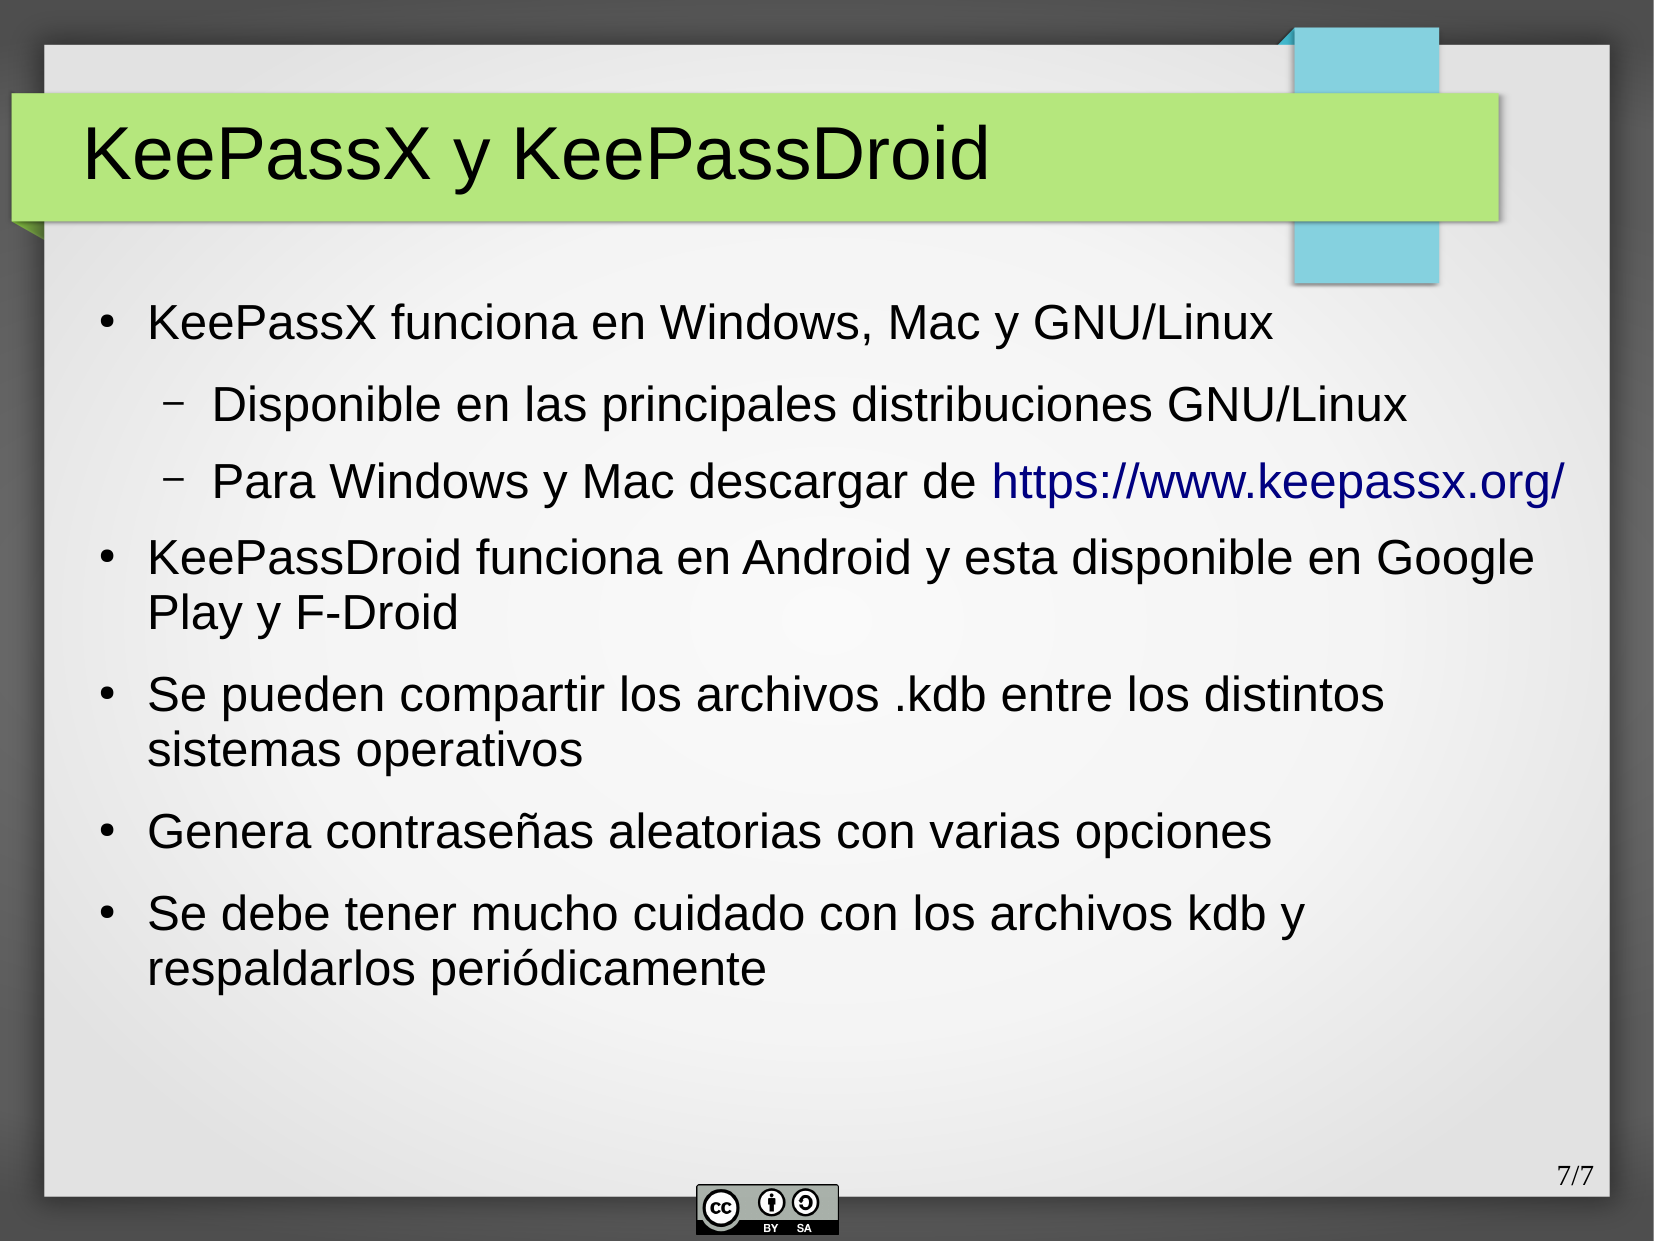

# KeePassX y KeePassDroid
KeePassX funciona en Windows, Mac y GNU/Linux
Disponible en las principales distribuciones GNU/Linux
Para Windows y Mac descargar de https://www.keepassx.org/
KeePassDroid funciona en Android y esta disponible en Google Play y F-Droid
Se pueden compartir los archivos .kdb entre los distintos sistemas operativos
Genera contraseñas aleatorias con varias opciones
Se debe tener mucho cuidado con los archivos kdb y respaldarlos periódicamente
7